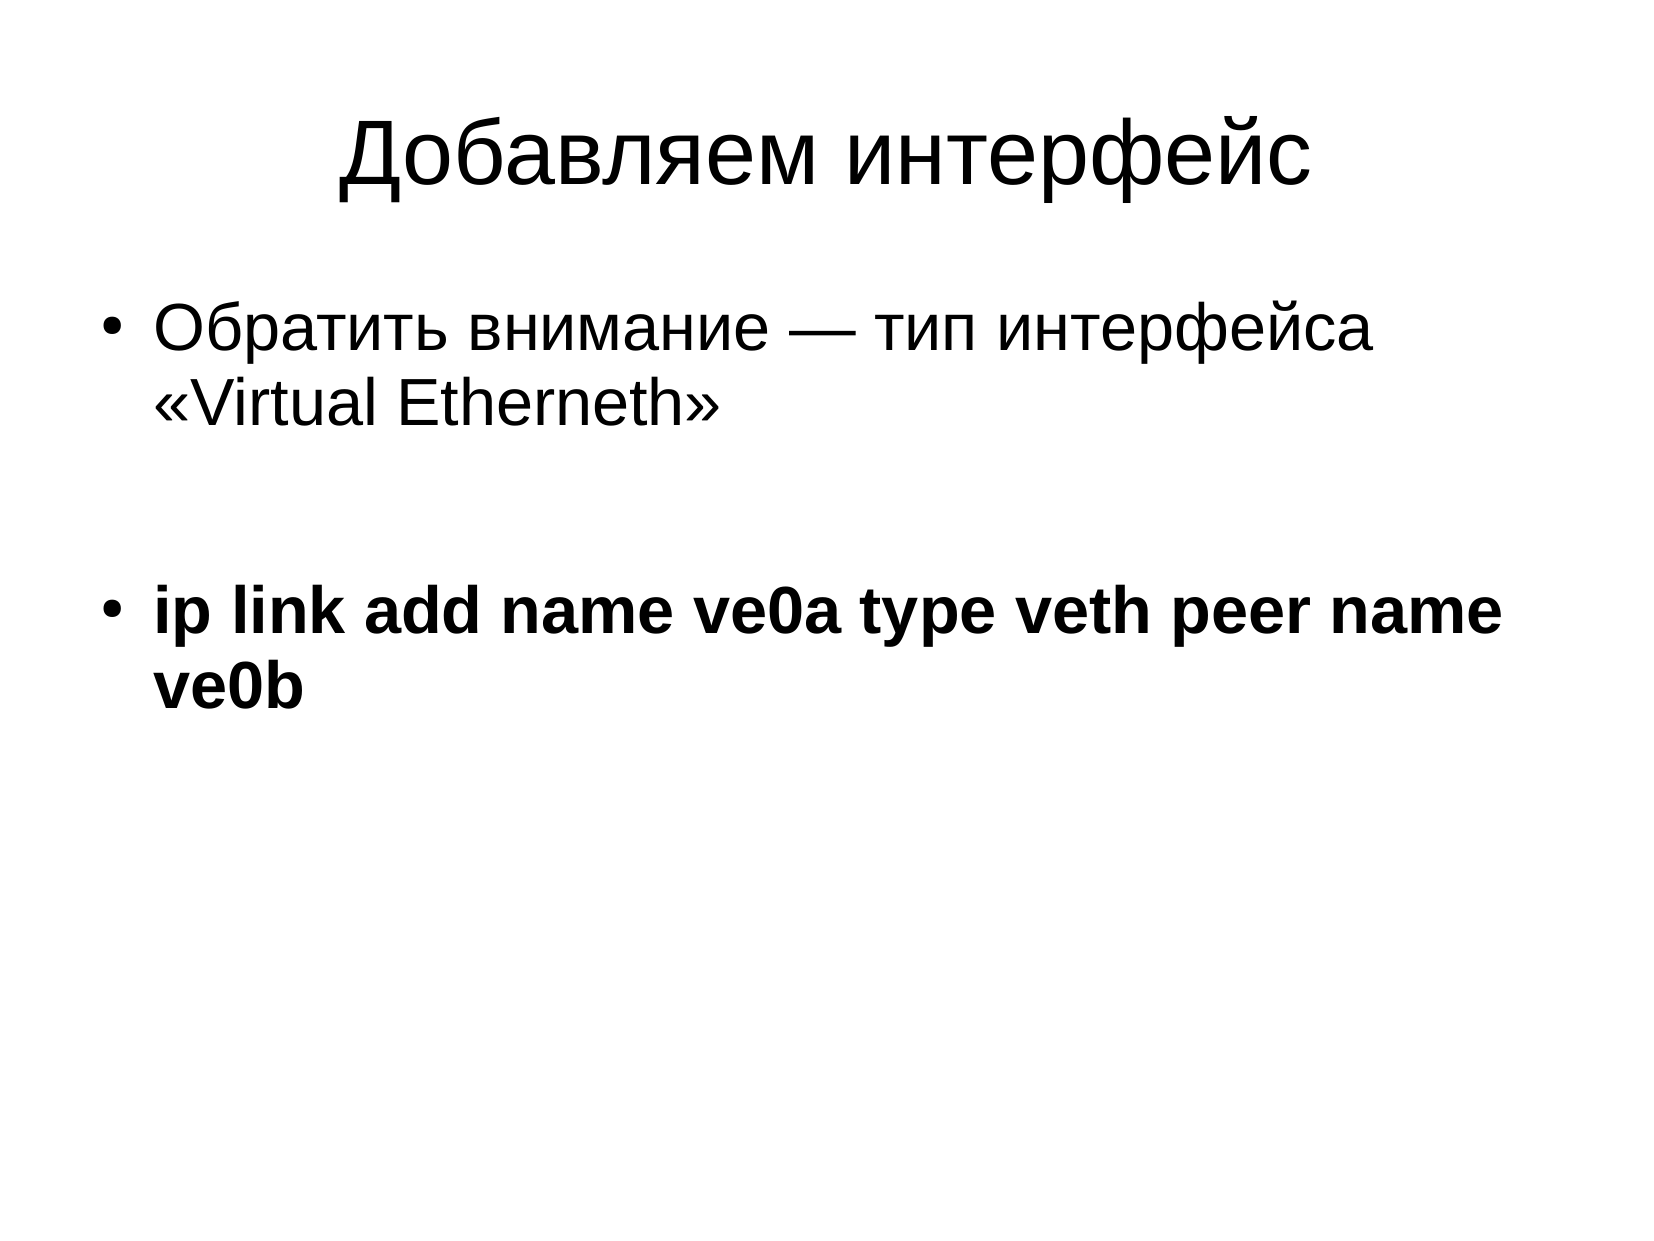

# Добавляем интерфейс
Обратить внимание — тип интерфейса «Virtual Etherneth»
ip link add name ve0a type veth peer name ve0b